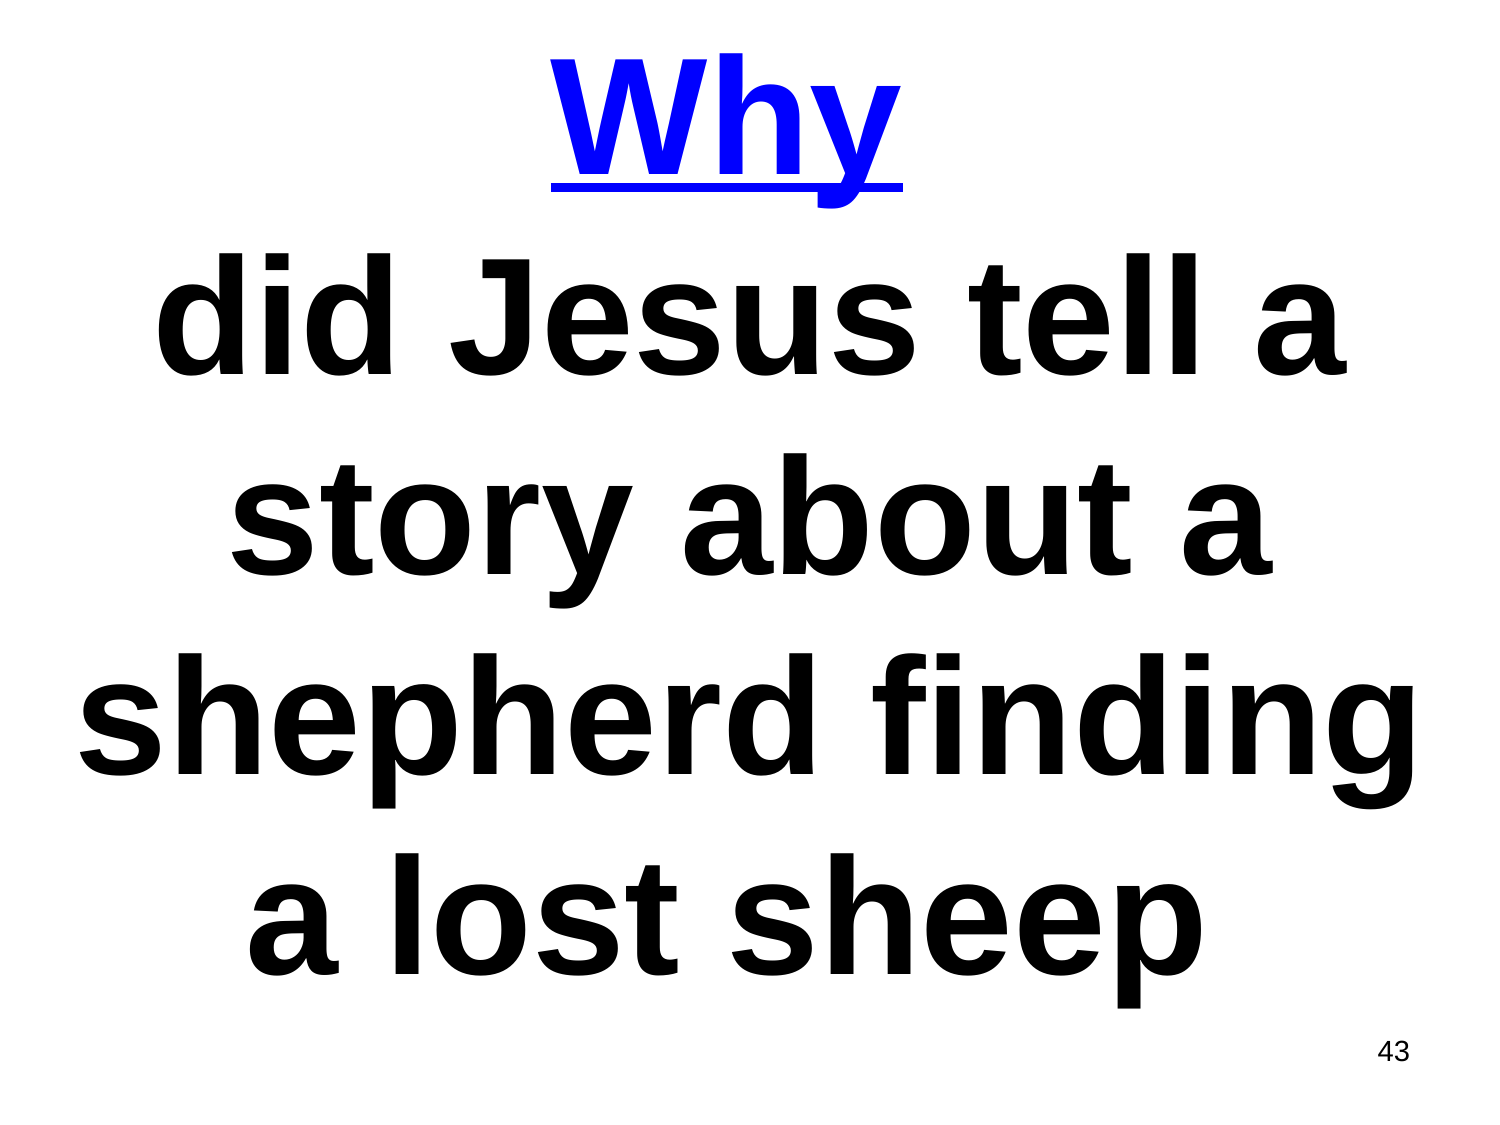

Why
did Jesus tell a story about a shepherd finding a lost sheep